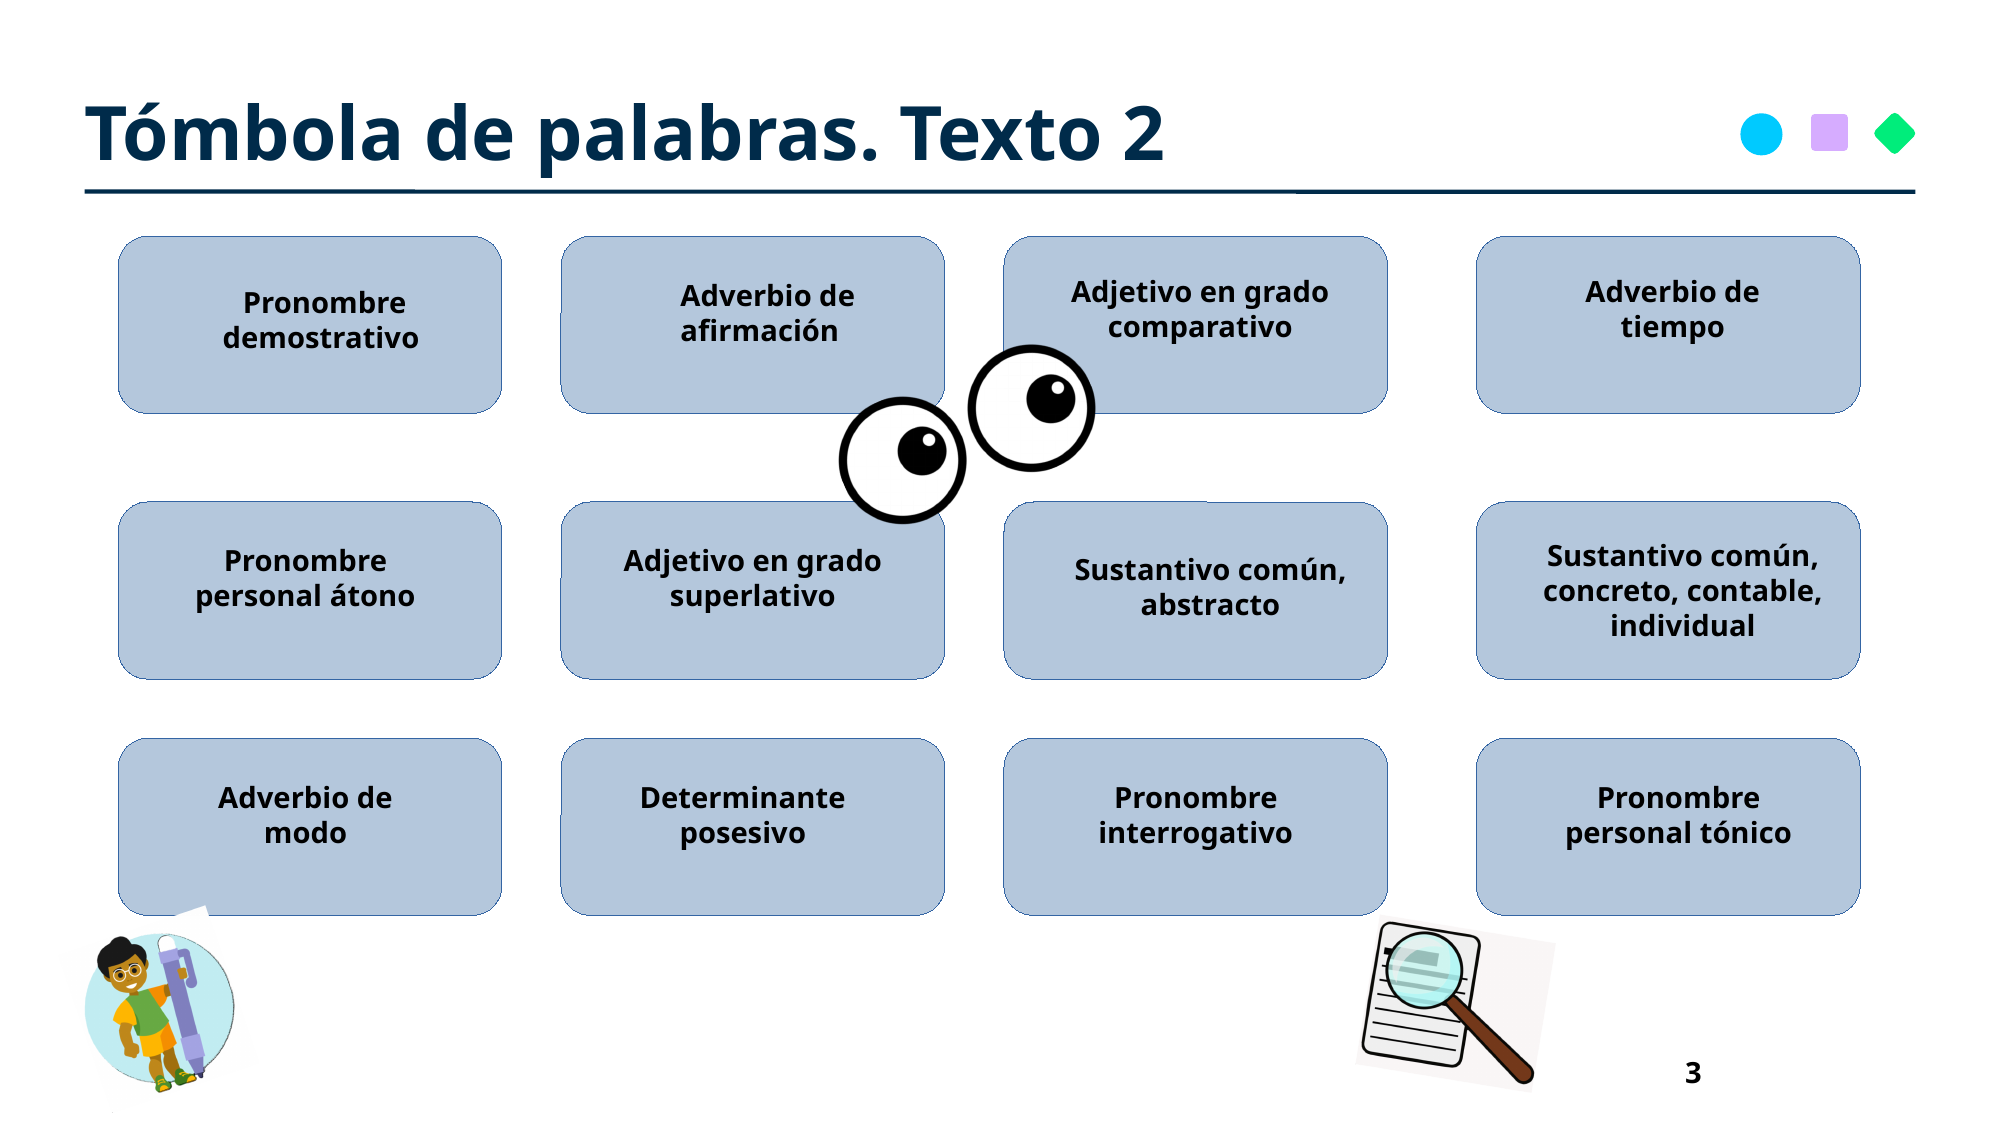

# Tómbola de palabras. Texto 2
Adjetivo en grado comparativo
Adverbio de tiempo
Adverbio de afirmación
Pronombre demostrativo
Sustantivo común, concreto, contable, individual
Pronombre personal átono
Adjetivo en grado superlativo
Sustantivo común, abstracto
Adverbio de modo
Determinante posesivo
Pronombre interrogativo
Pronombre personal tónico